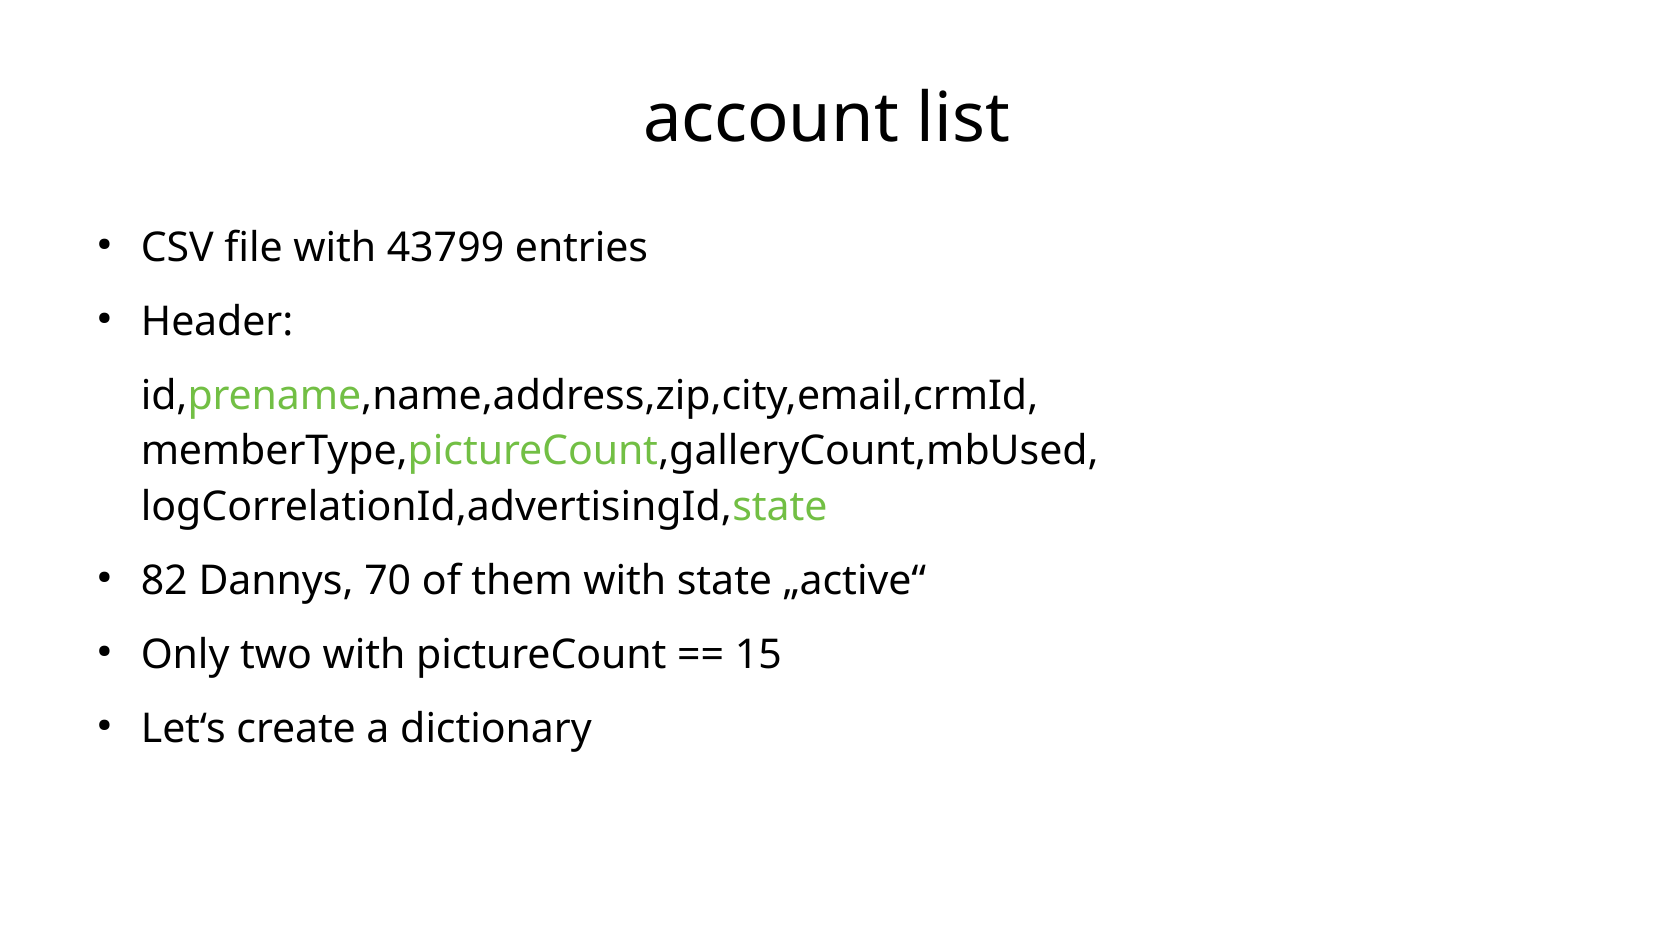

# account list
CSV file with 43799 entries
Header:
id,prename,name,address,zip,city,email,crmId, memberType,pictureCount,galleryCount,mbUsed, logCorrelationId,advertisingId,state
82 Dannys, 70 of them with state „active“
Only two with pictureCount == 15
Let‘s create a dictionary